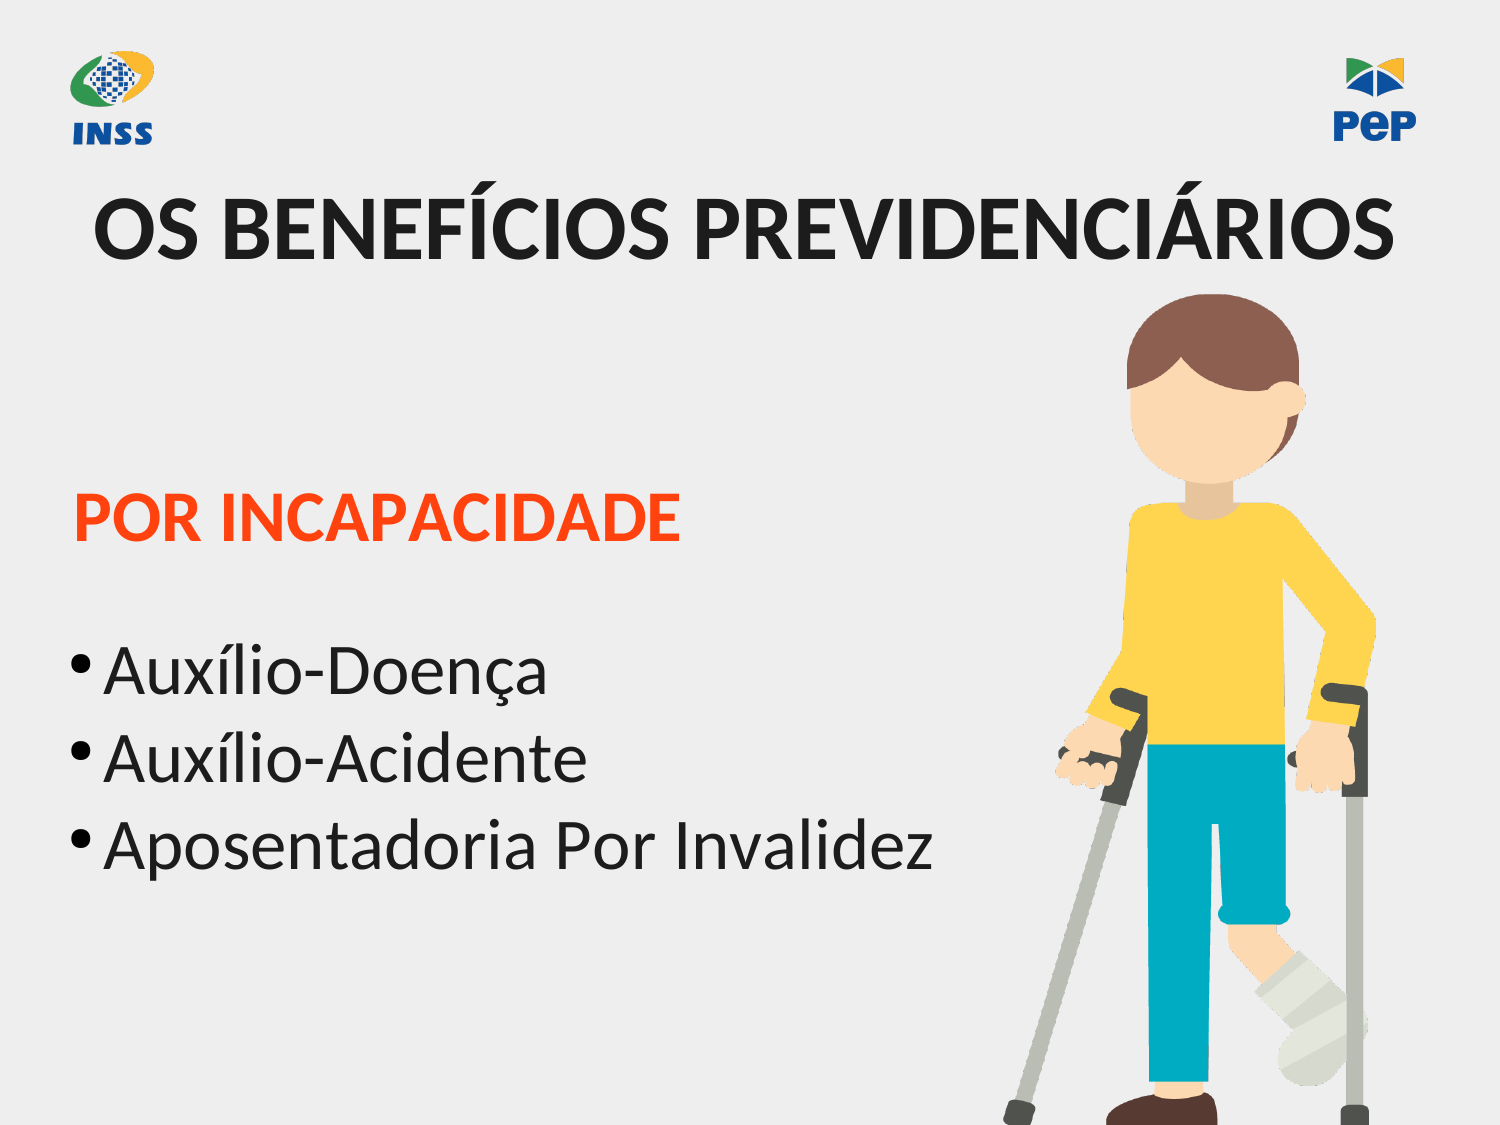

# OS BENEFÍCIOS PREVIDENCIÁRIOS
POR INCAPACIDADE
Auxílio-Doença
Auxílio-Acidente
Aposentadoria Por Invalidez